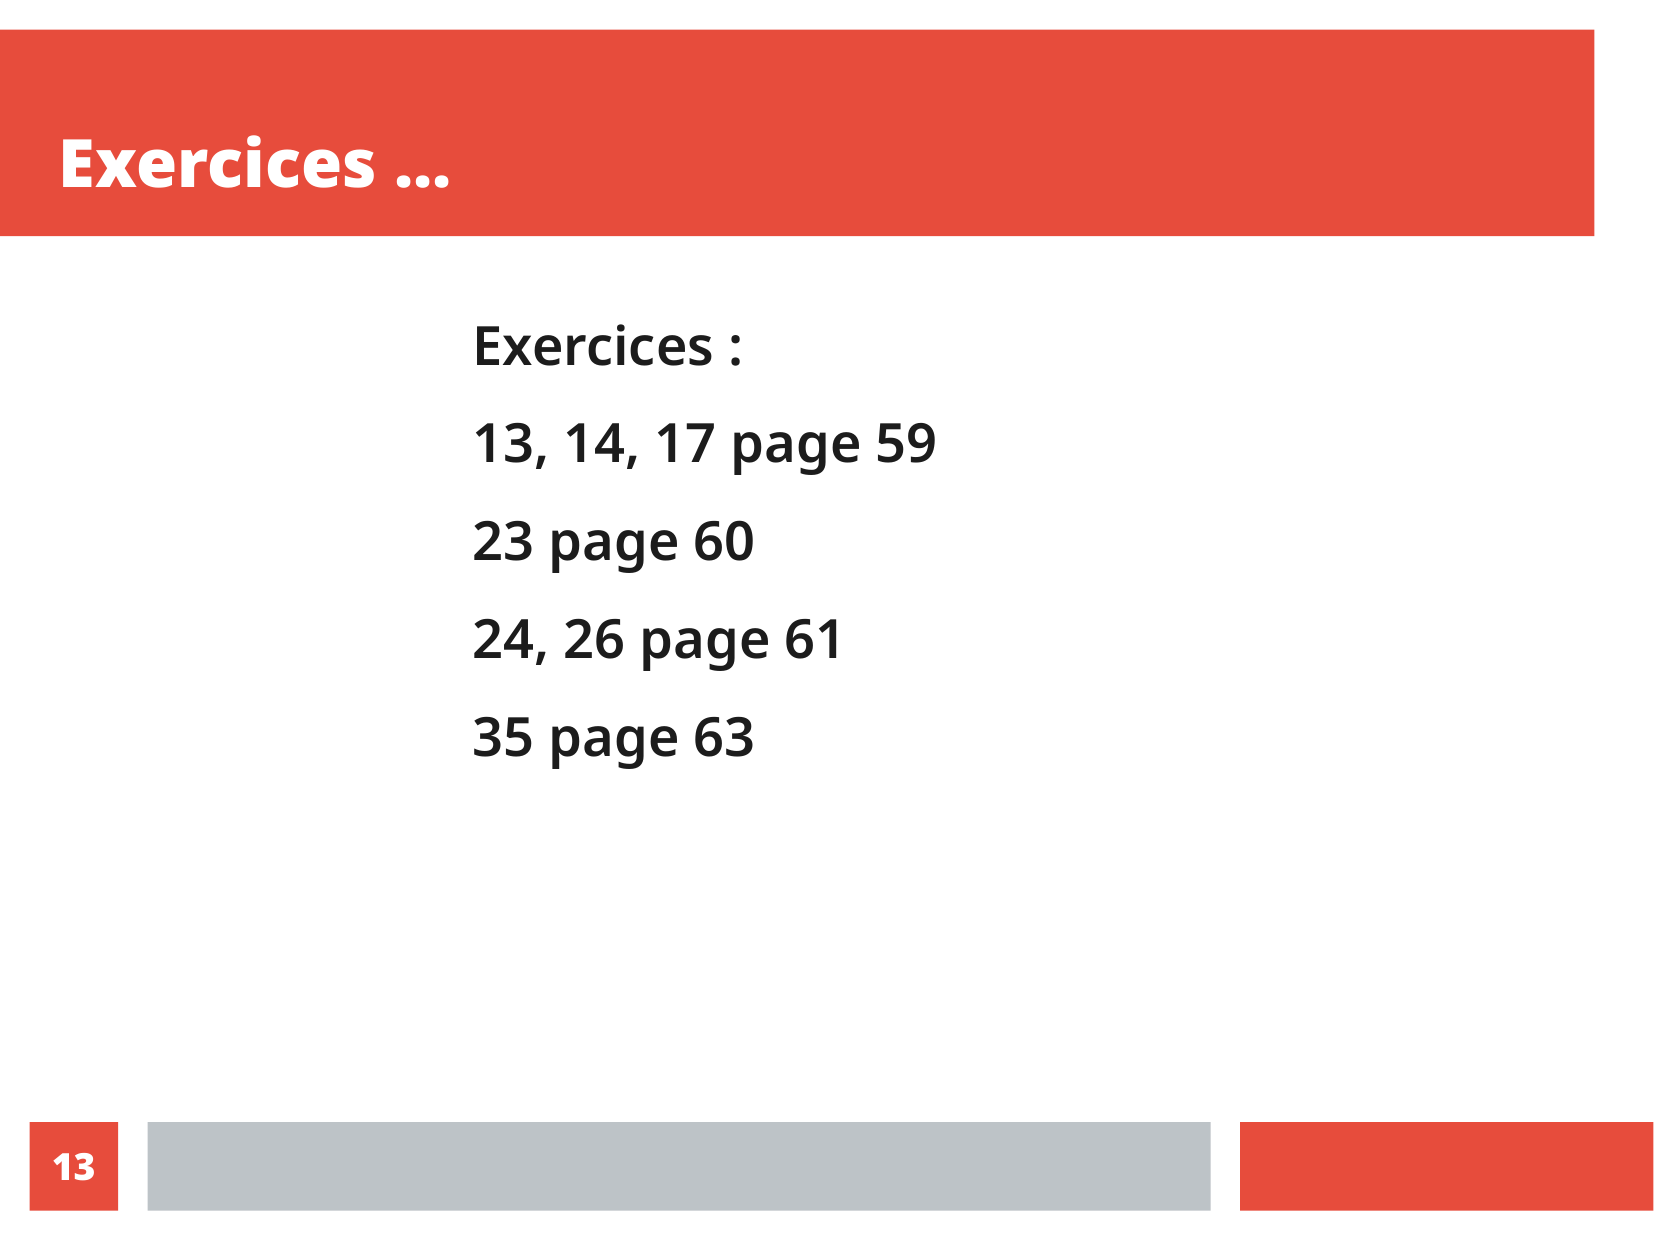

# Exercices ...
Exercices :
13, 14, 17 page 59
23 page 60
24, 26 page 61
35 page 63
13